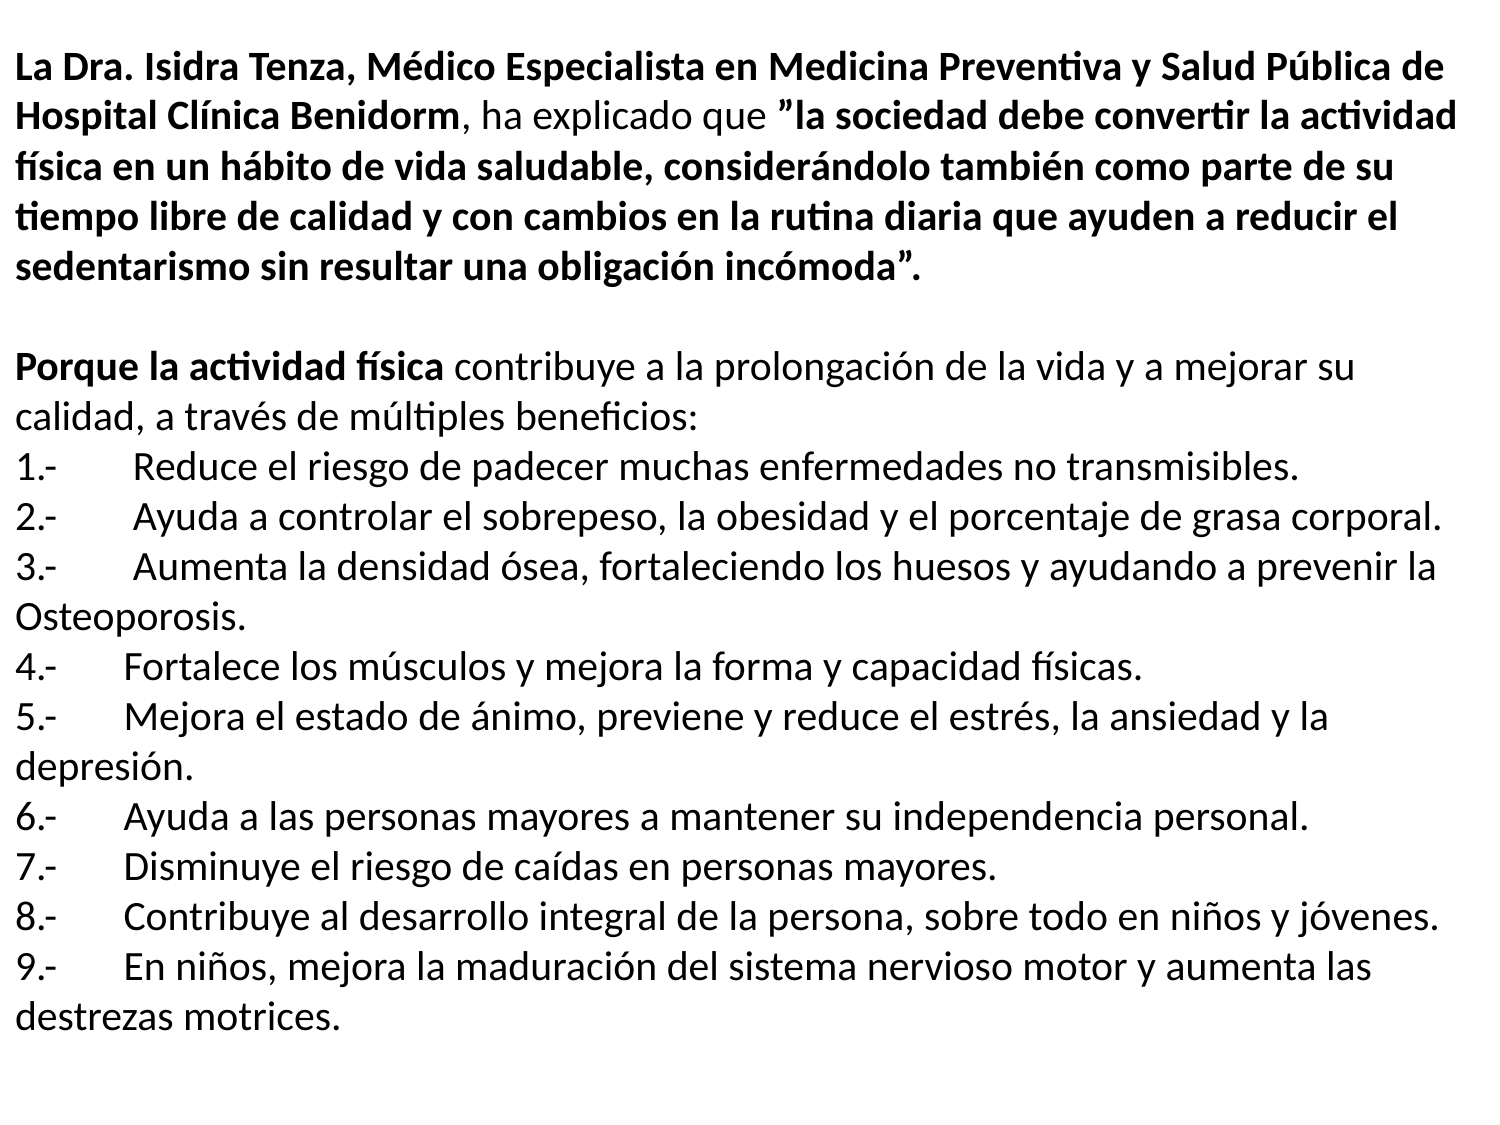

La Dra. Isidra Tenza, Médico Especialista en Medicina Preventiva y Salud Pública de Hospital Clínica Benidorm, ha explicado que ”la sociedad debe convertir la actividad física en un hábito de vida saludable, considerándolo también como parte de su tiempo libre de calidad y con cambios en la rutina diaria que ayuden a reducir el sedentarismo sin resultar una obligación incómoda”.
Porque la actividad física contribuye a la prolongación de la vida y a mejorar su calidad, a través de múltiples beneficios:
1.- Reduce el riesgo de padecer muchas enfermedades no transmisibles.
2.- Ayuda a controlar el sobrepeso, la obesidad y el porcentaje de grasa corporal.
3.- Aumenta la densidad ósea, fortaleciendo los huesos y ayudando a prevenir la Osteoporosis.
4.- Fortalece los músculos y mejora la forma y capacidad físicas.
5.- Mejora el estado de ánimo, previene y reduce el estrés, la ansiedad y la depresión.
6.- Ayuda a las personas mayores a mantener su independencia personal.
7.- Disminuye el riesgo de caídas en personas mayores.
8.- Contribuye al desarrollo integral de la persona, sobre todo en niños y jóvenes.
9.- En niños, mejora la maduración del sistema nervioso motor y aumenta las destrezas motrices.